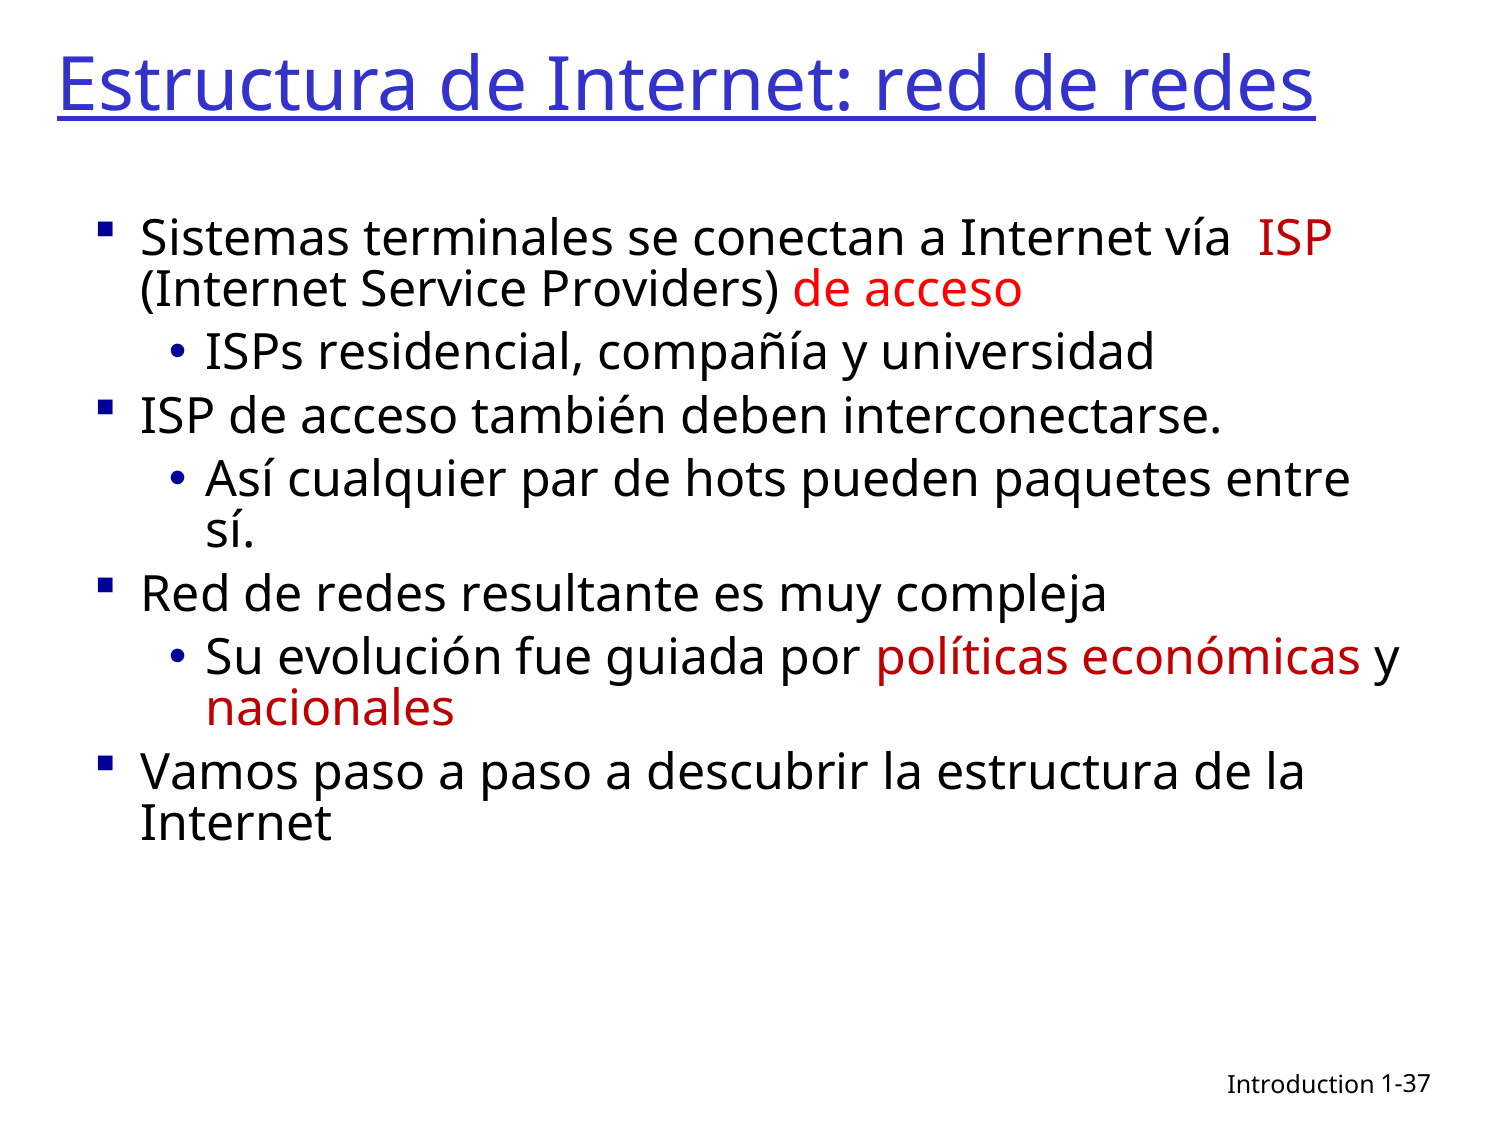

# Estructura de Internet: red de redes
Sistemas terminales se conectan a Internet vía ISP (Internet Service Providers) de acceso
ISPs residencial, compañía y universidad
ISP de acceso también deben interconectarse.
Así cualquier par de hots pueden paquetes entre sí.
Red de redes resultante es muy compleja
Su evolución fue guiada por políticas económicas y nacionales
Vamos paso a paso a descubrir la estructura de la Internet
Introduction